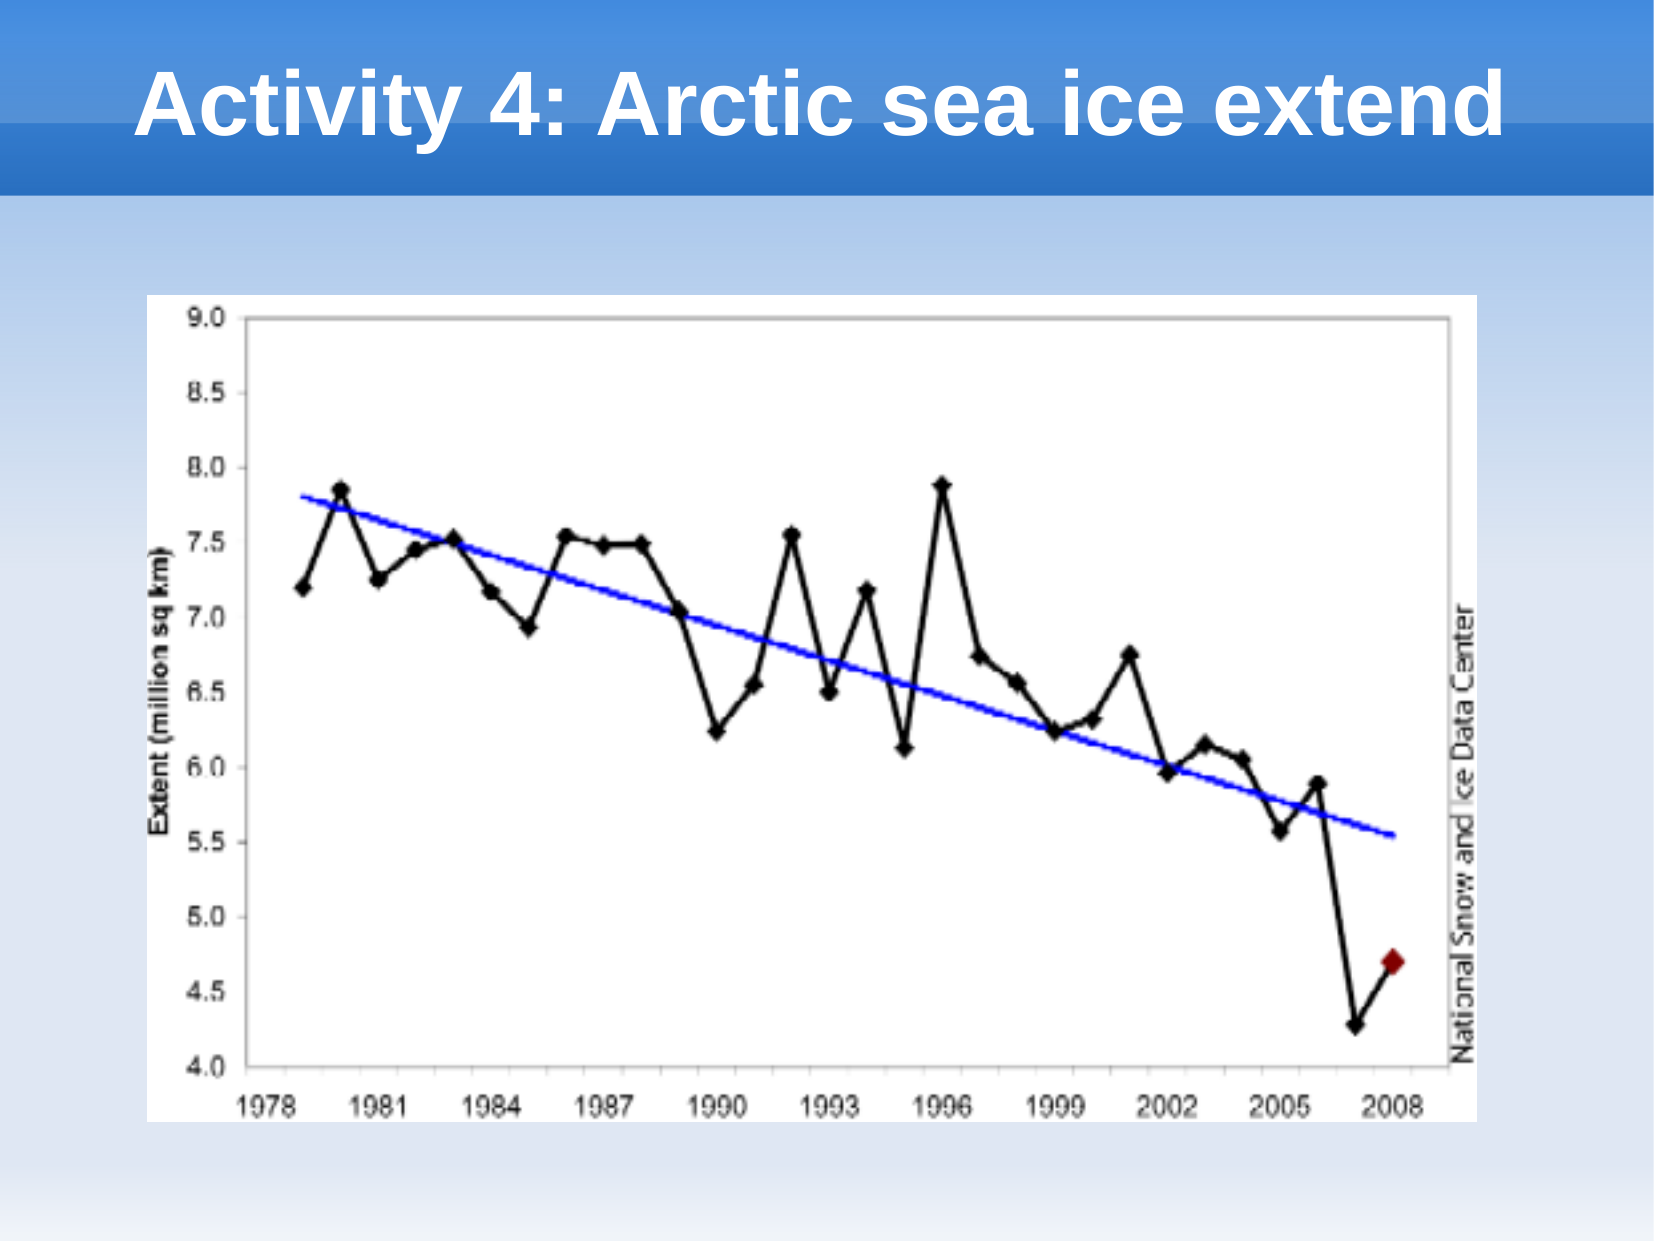

# Activity 4: Arctic sea ice extend